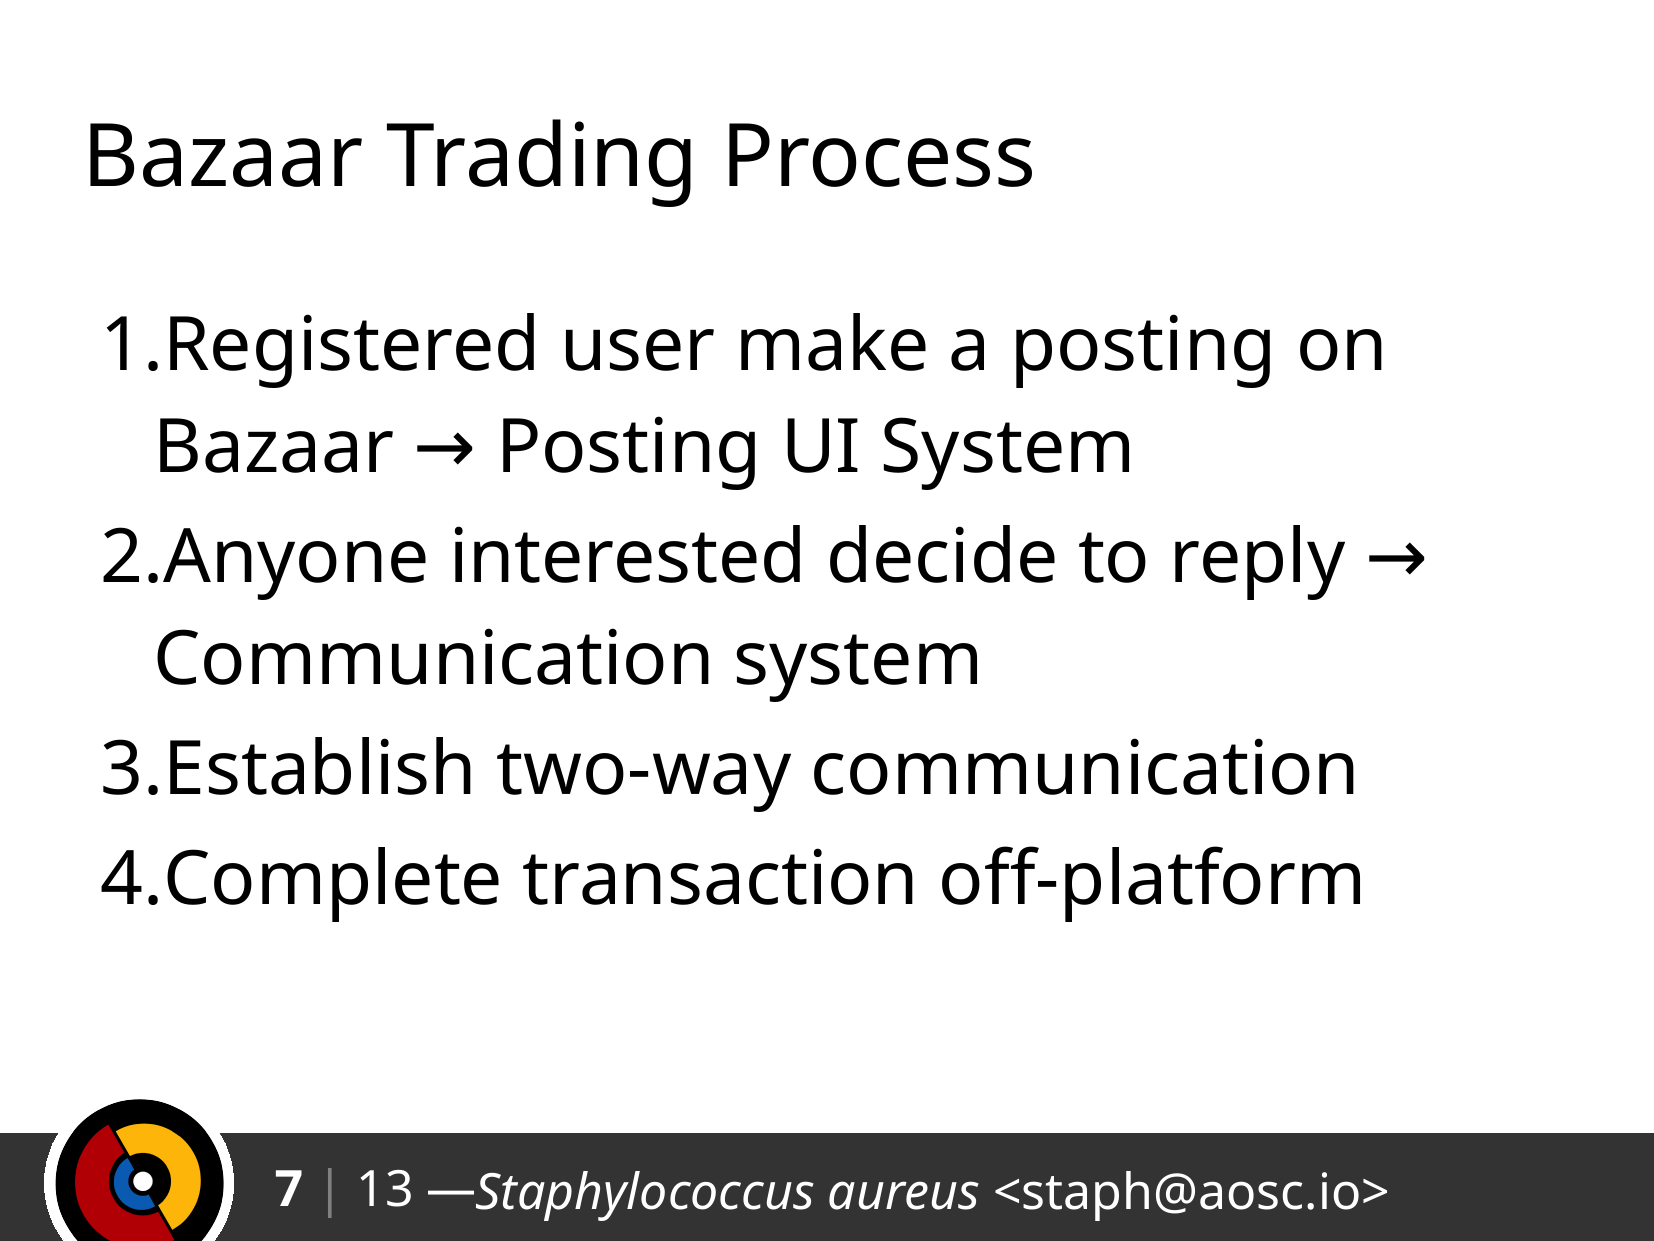

# Bazaar Trading Process
Registered user make a posting on Bazaar → Posting UI System
Anyone interested decide to reply → Communication system
Establish two-way communication
Complete transaction off-platform